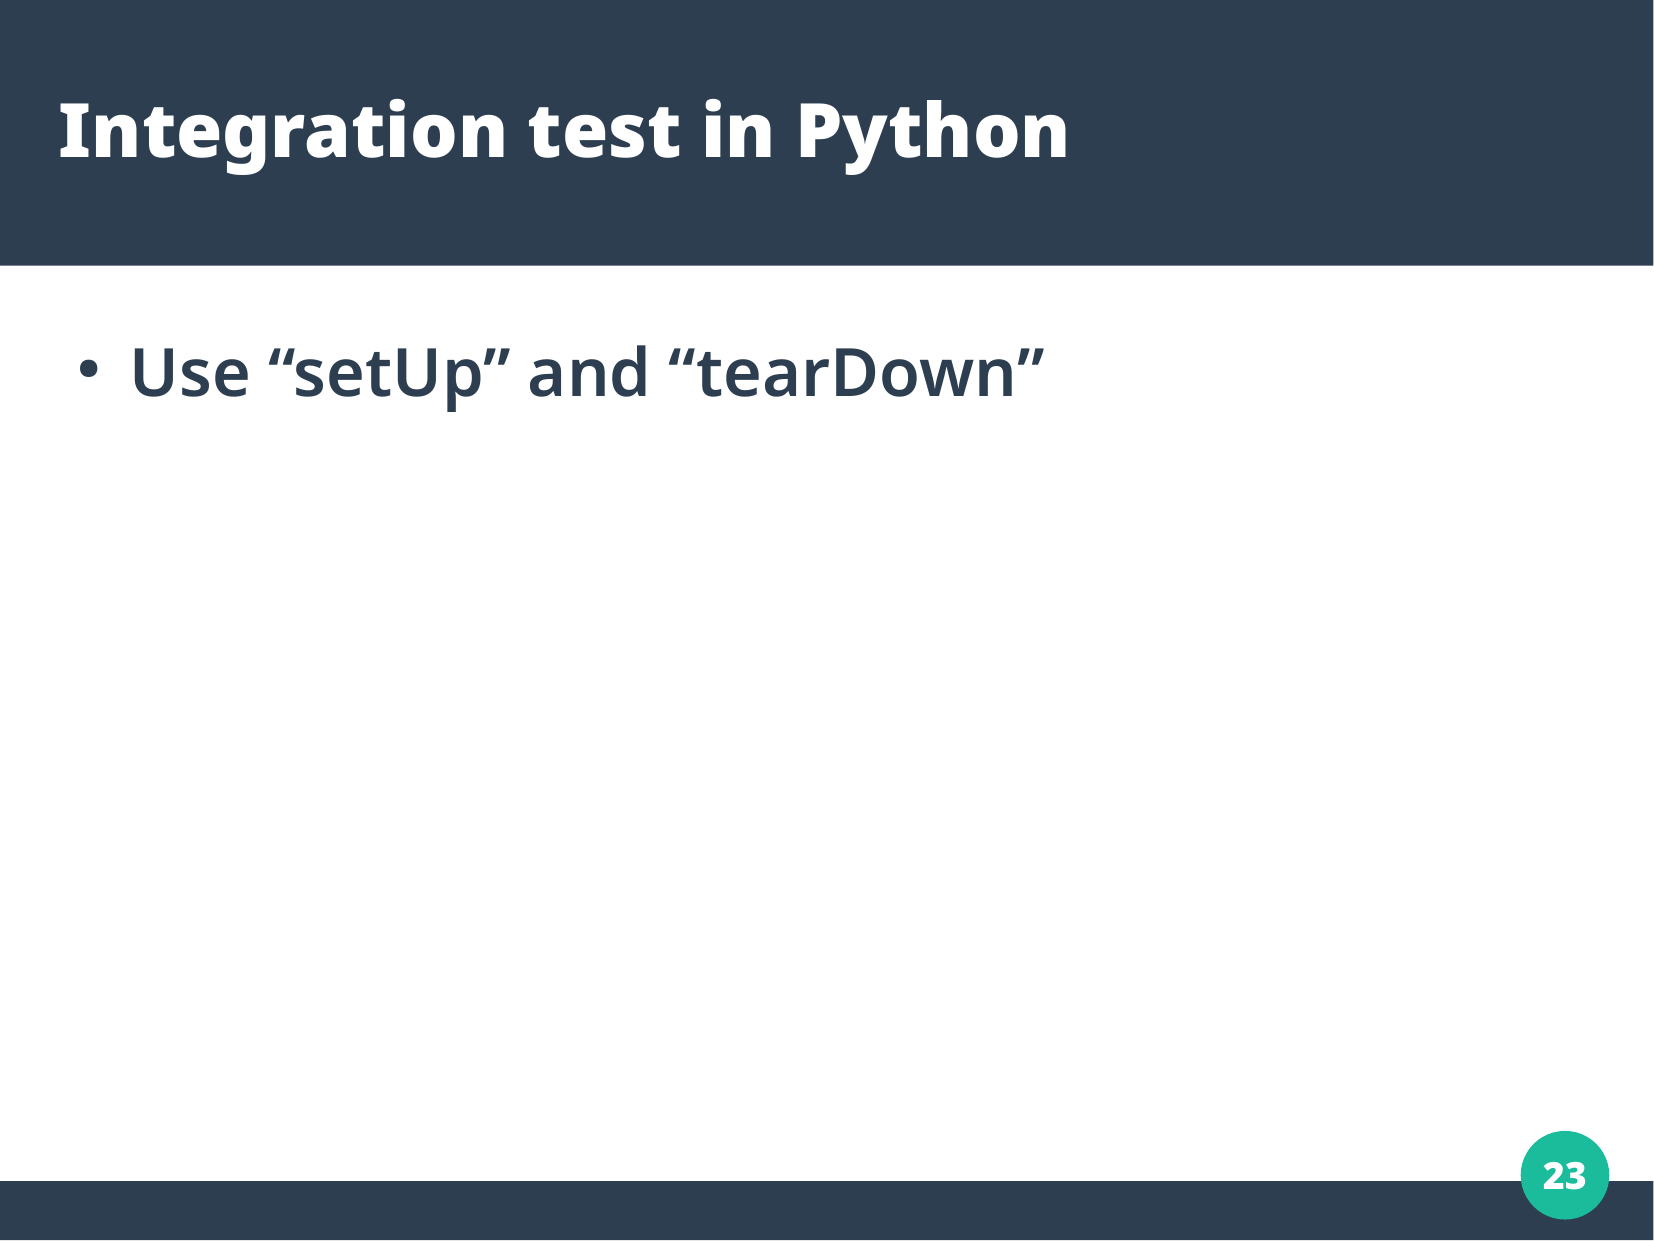

# Integration test in Python
Use “setUp” and “tearDown”
23